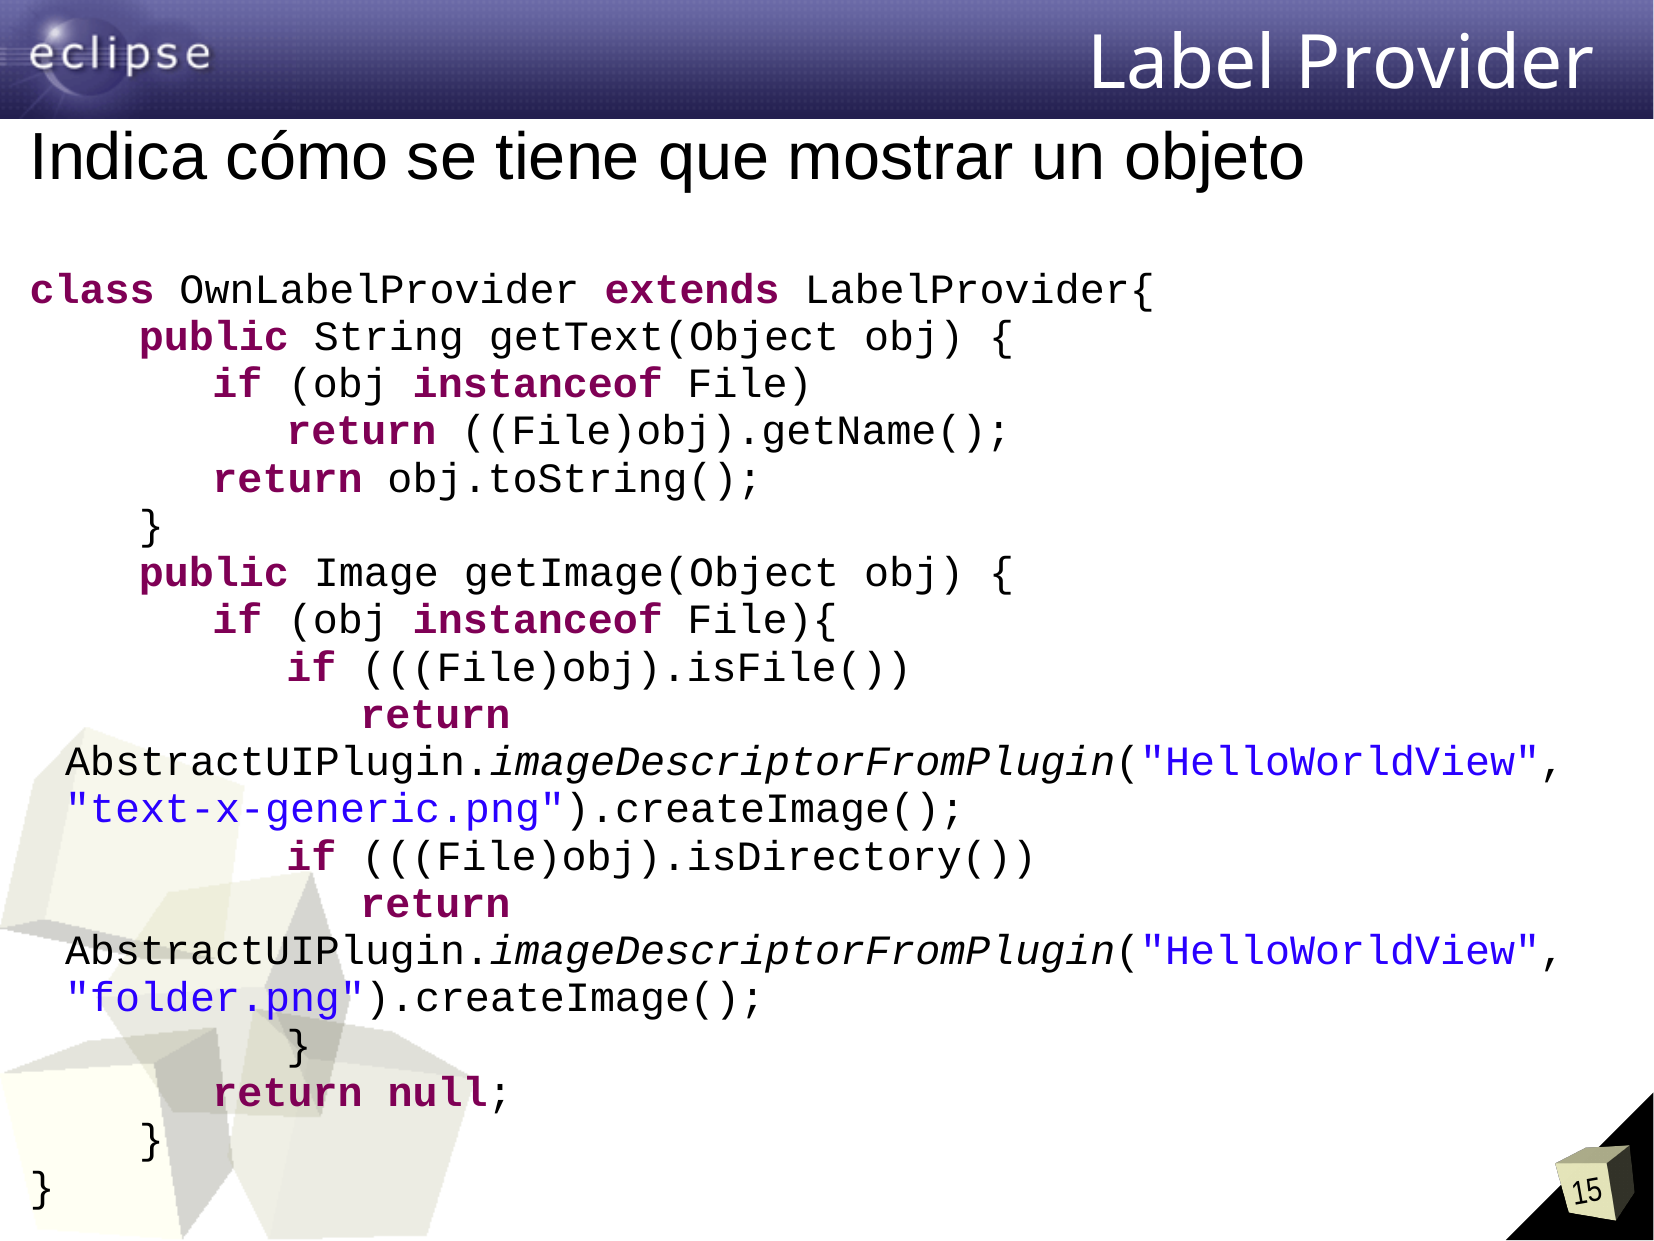

# Label Provider
Indica cómo se tiene que mostrar un objeto
class OwnLabelProvider extends LabelProvider{
	public String getText(Object obj) {
		if (obj instanceof File)
			return ((File)obj).getName();
		return obj.toString();
	}
	public Image getImage(Object obj) {
		if (obj instanceof File){
			if (((File)obj).isFile())
				return AbstractUIPlugin.imageDescriptorFromPlugin("HelloWorldView", "text-x-generic.png").createImage();
			if (((File)obj).isDirectory())
				return AbstractUIPlugin.imageDescriptorFromPlugin("HelloWorldView", "folder.png").createImage();
			}
		return null;
	}
}